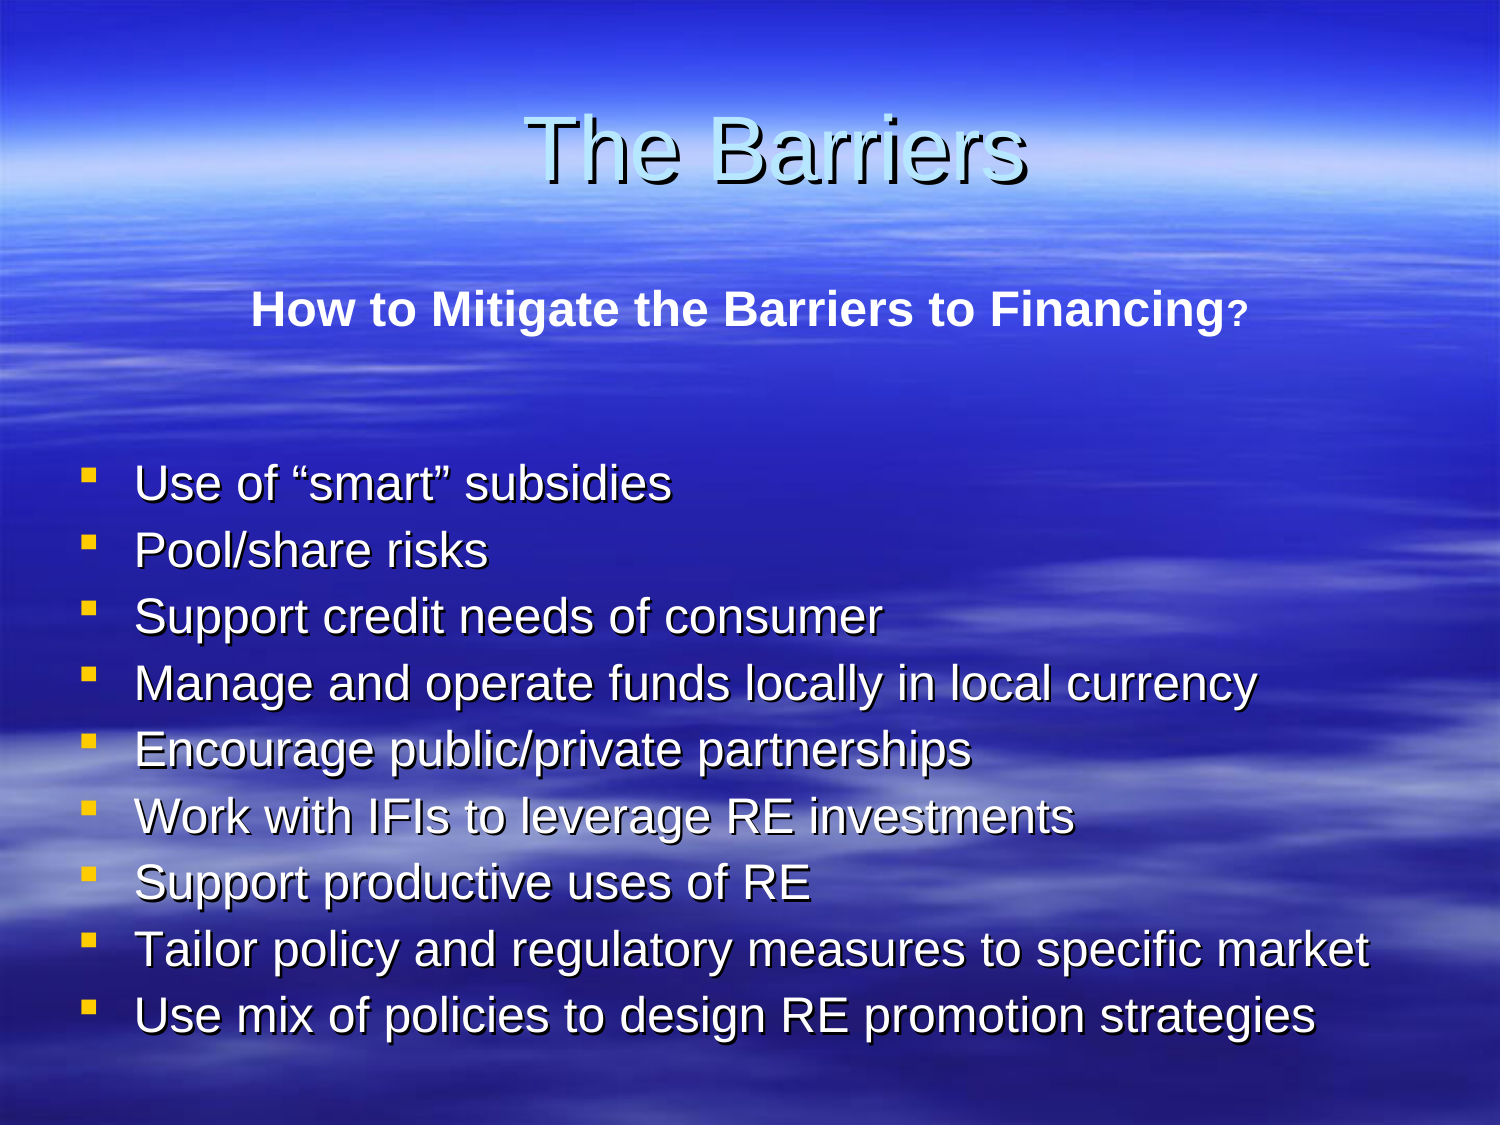

# The Barriers
How to Mitigate the Barriers to Financing?
Use of “smart” subsidies
Pool/share risks
Support credit needs of consumer
Manage and operate funds locally in local currency
Encourage public/private partnerships
Work with IFIs to leverage RE investments
Support productive uses of RE
Tailor policy and regulatory measures to specific market
Use mix of policies to design RE promotion strategies